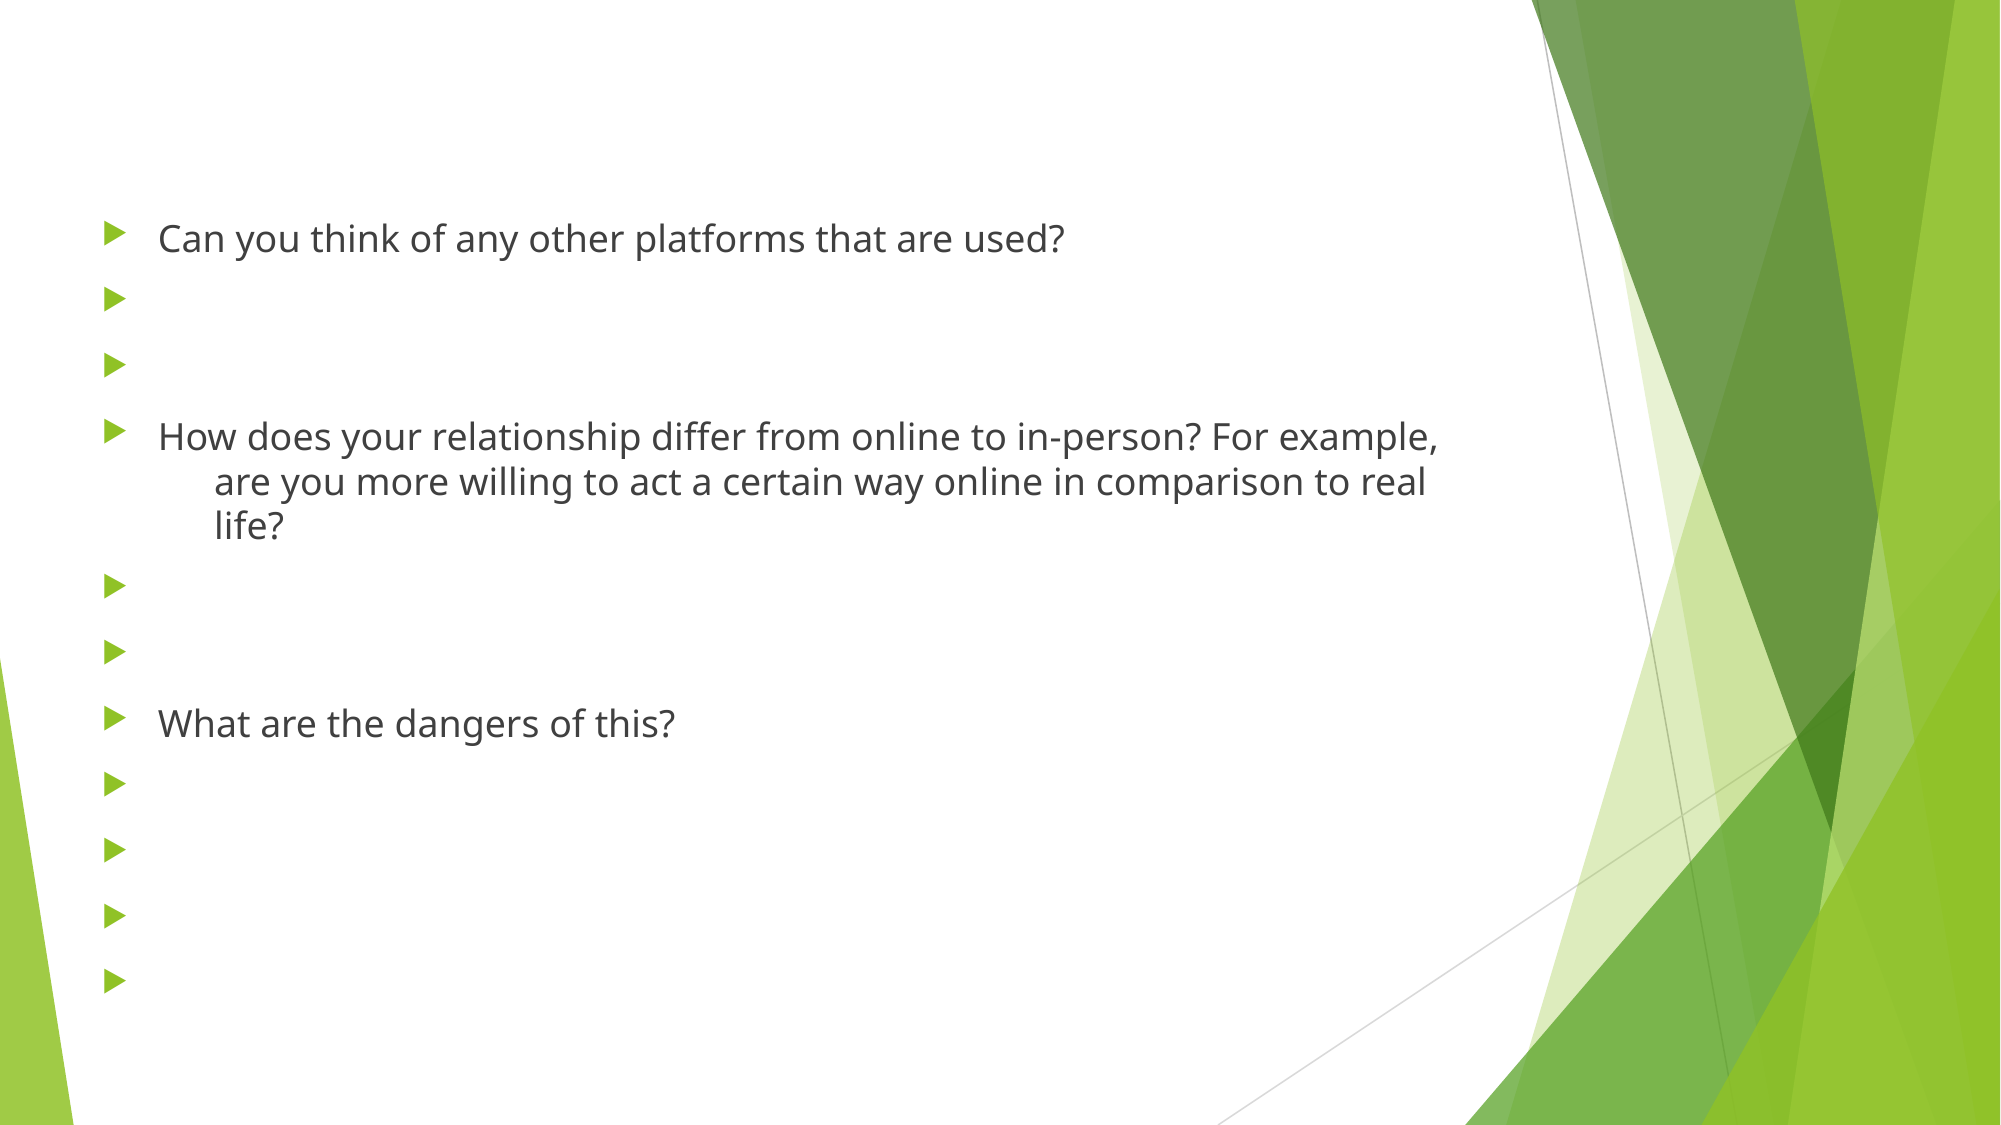

# Can you think of any other platforms that are used?
How does your relationship differ from online to in-person? For example, are you more willing to act a certain way online in comparison to real life?
What are the dangers of this?